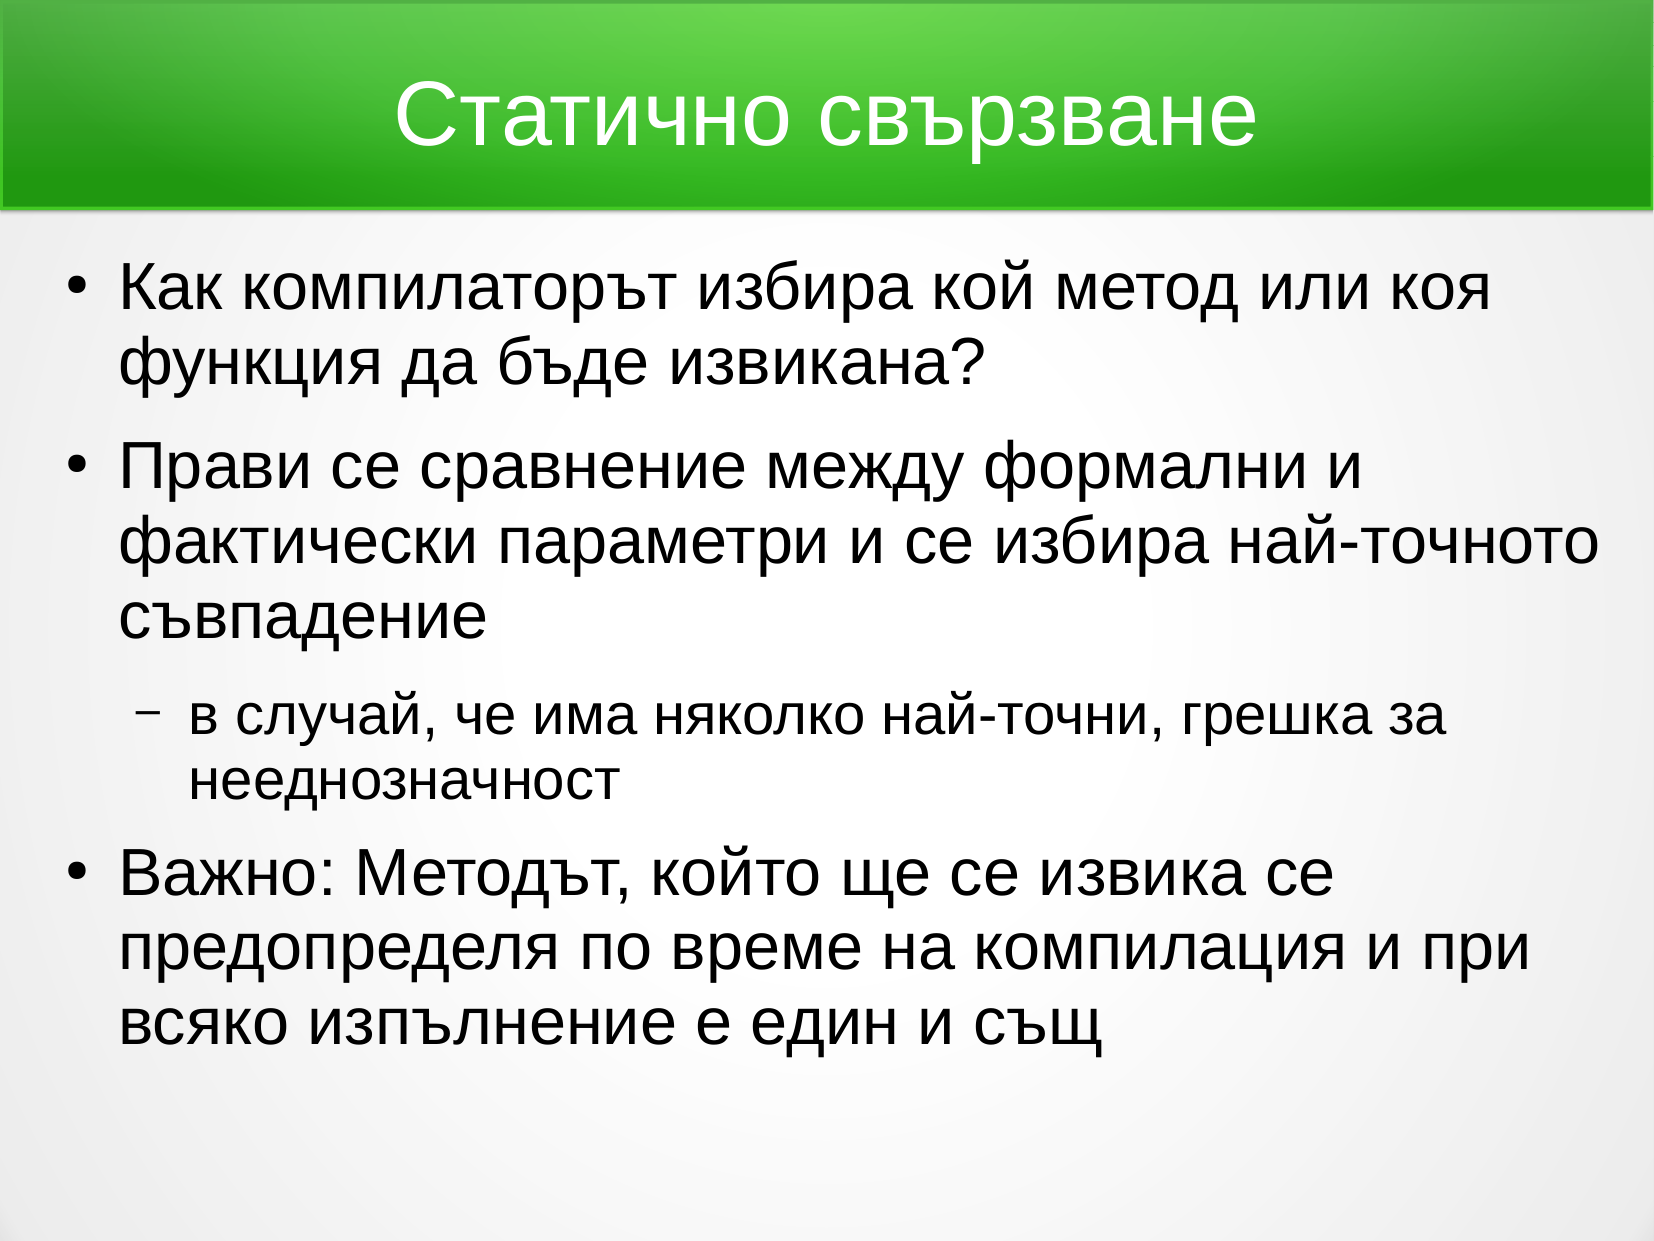

# Статично свързване
Как компилаторът избира кой метод или коя функция да бъде извикана?
Прави се сравнение между формални и фактически параметри и се избира най-точното съвпадение
в случай, че има няколко най-точни, грешка за нееднозначност
Важно: Методът, който ще се извика се предопределя по време на компилация и при всяко изпълнение е един и същ